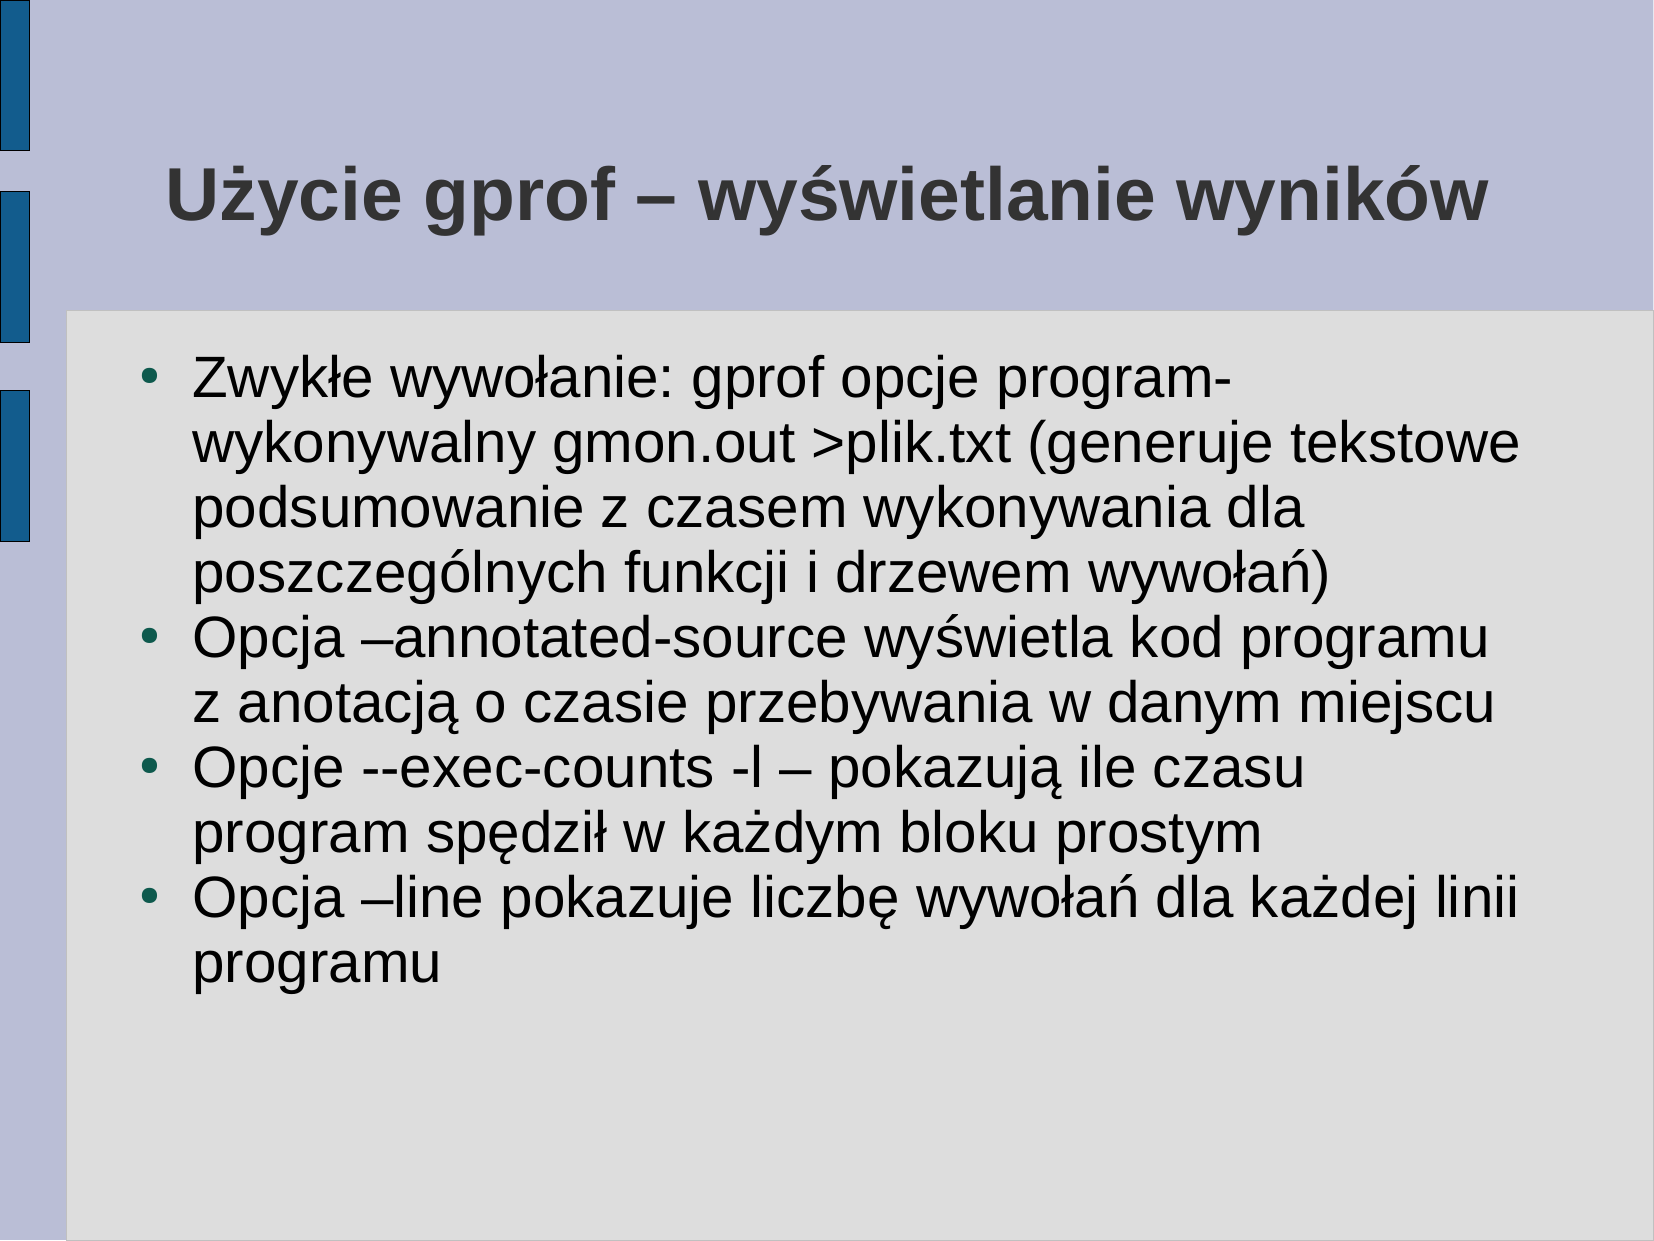

# Użycie gprof – wyświetlanie wyników
Zwykłe wywołanie: gprof opcje program-wykonywalny gmon.out >plik.txt (generuje tekstowe podsumowanie z czasem wykonywania dla poszczególnych funkcji i drzewem wywołań)
Opcja –annotated-source wyświetla kod programu z anotacją o czasie przebywania w danym miejscu
Opcje --exec-counts -l – pokazują ile czasu program spędził w każdym bloku prostym
Opcja –line pokazuje liczbę wywołań dla każdej linii programu